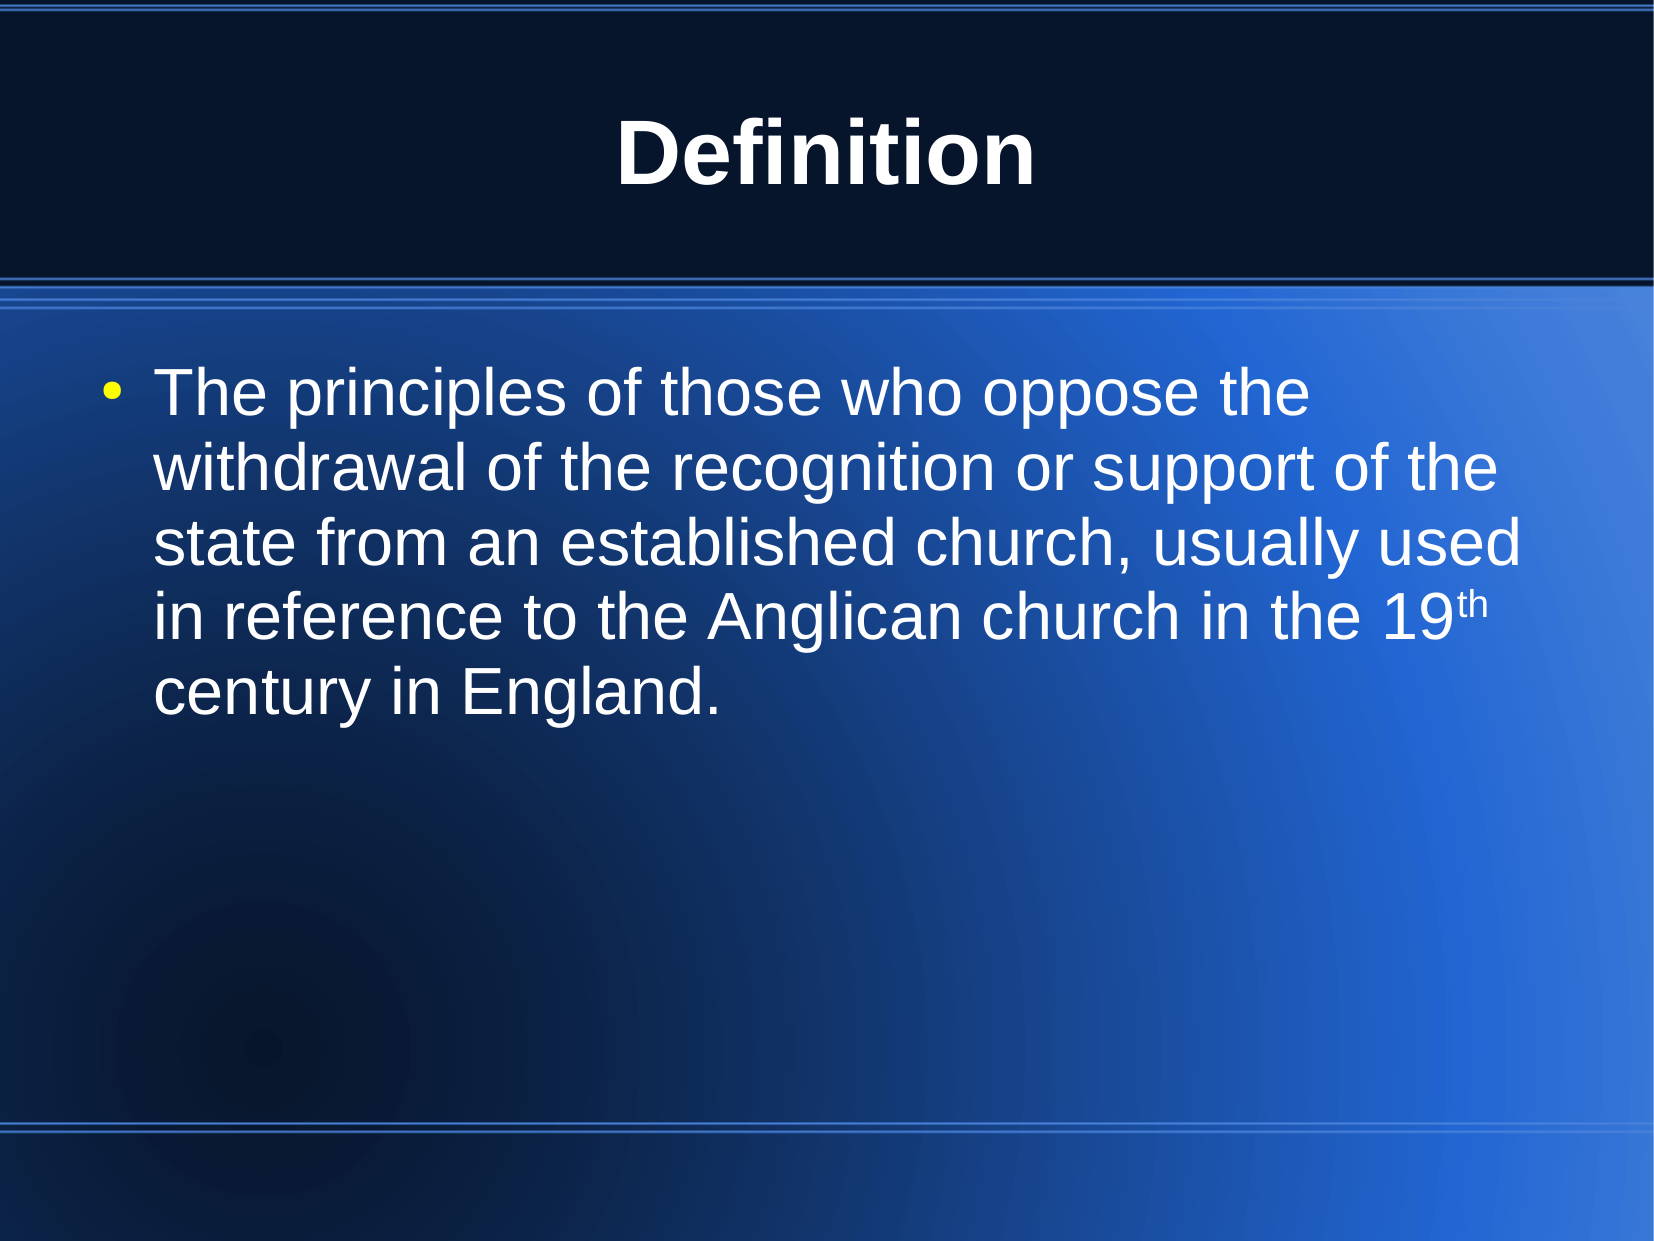

# Definition
The principles of those who oppose the withdrawal of the recognition or support of the state from an established church, usually used in reference to the Anglican church in the 19th century in England.